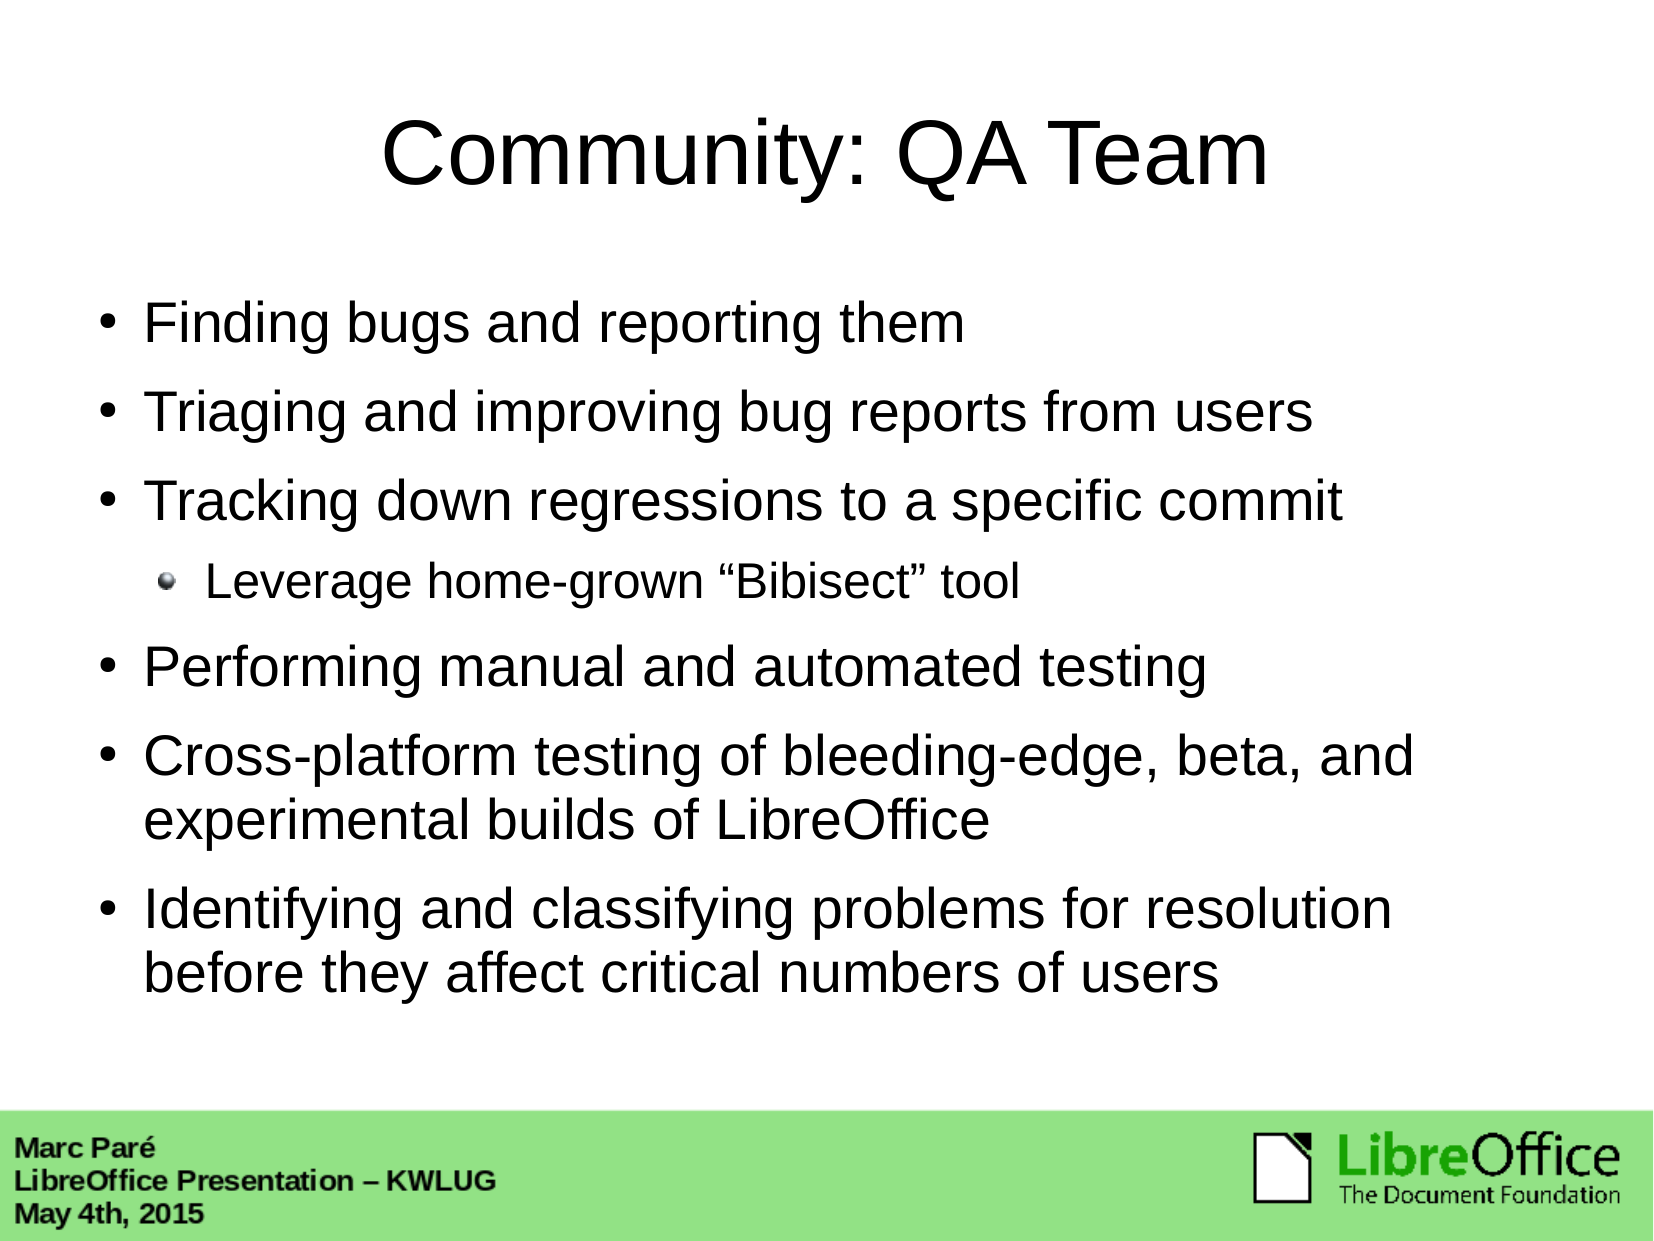

# Community: QA Team
Finding bugs and reporting them
Triaging and improving bug reports from users
Tracking down regressions to a specific commit
Leverage home-grown “Bibisect” tool
Performing manual and automated testing
Cross-platform testing of bleeding-edge, beta, and experimental builds of LibreOffice
Identifying and classifying problems for resolution before they affect critical numbers of users